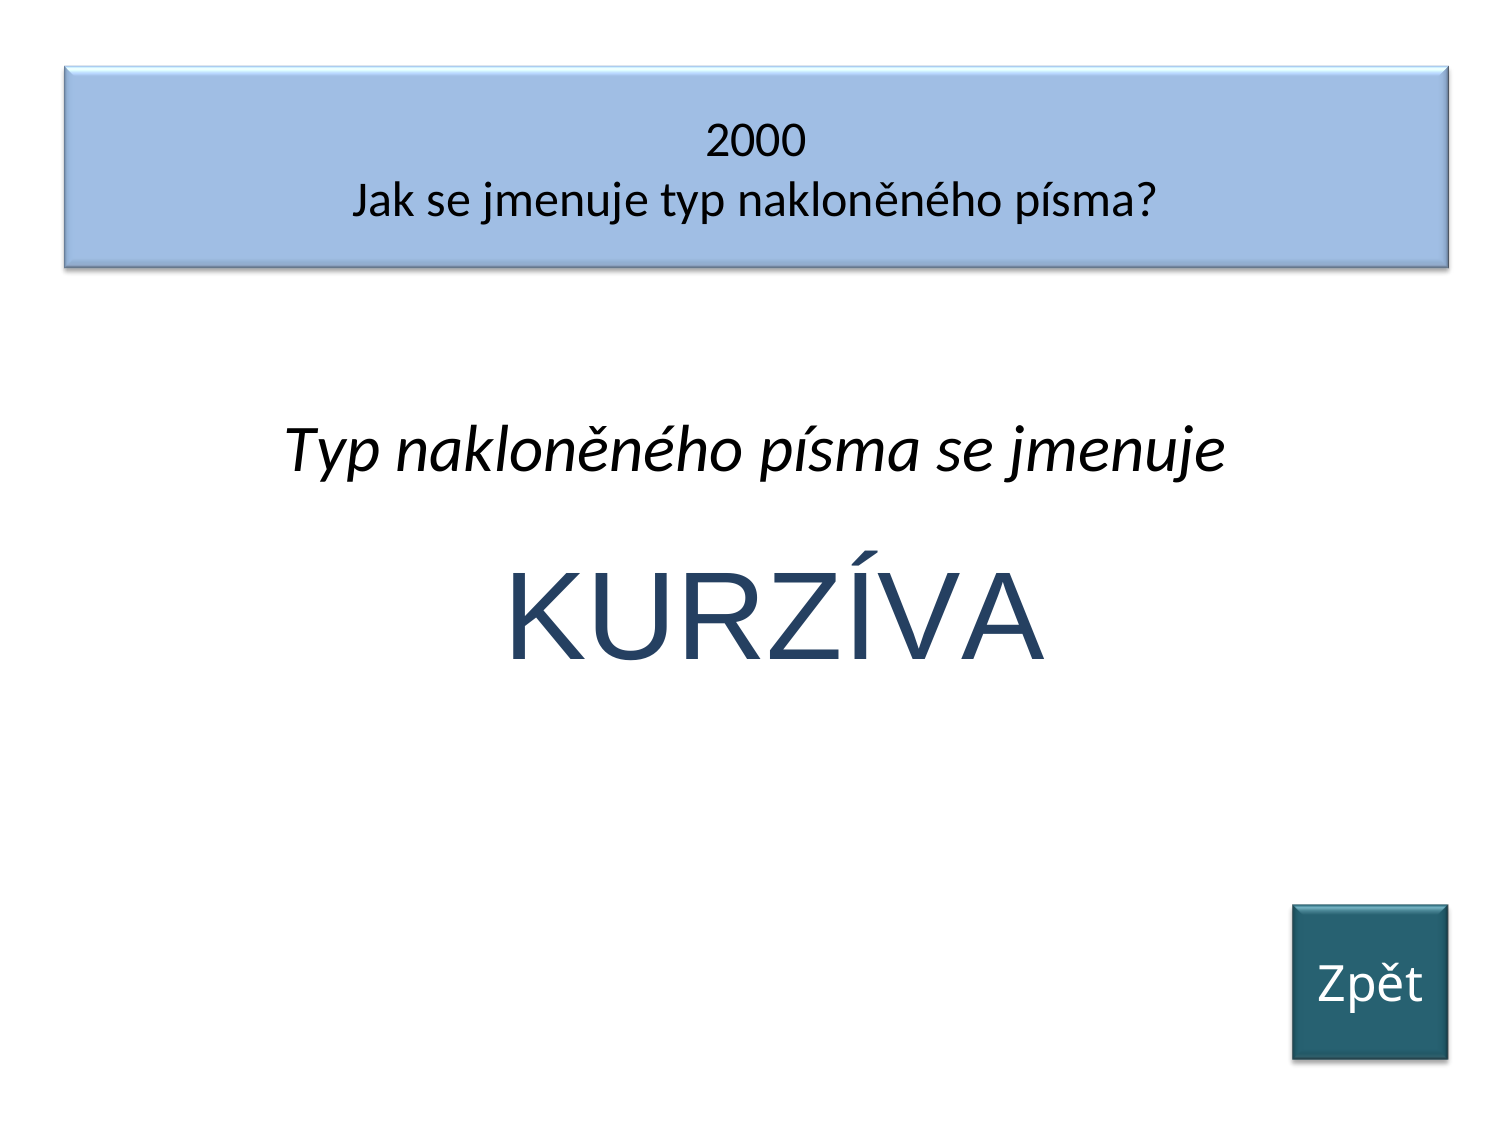

2000
Jak se jmenuje typ nakloněného písma?
Typ nakloněného písma se jmenuje
KURZÍVA
Zpět